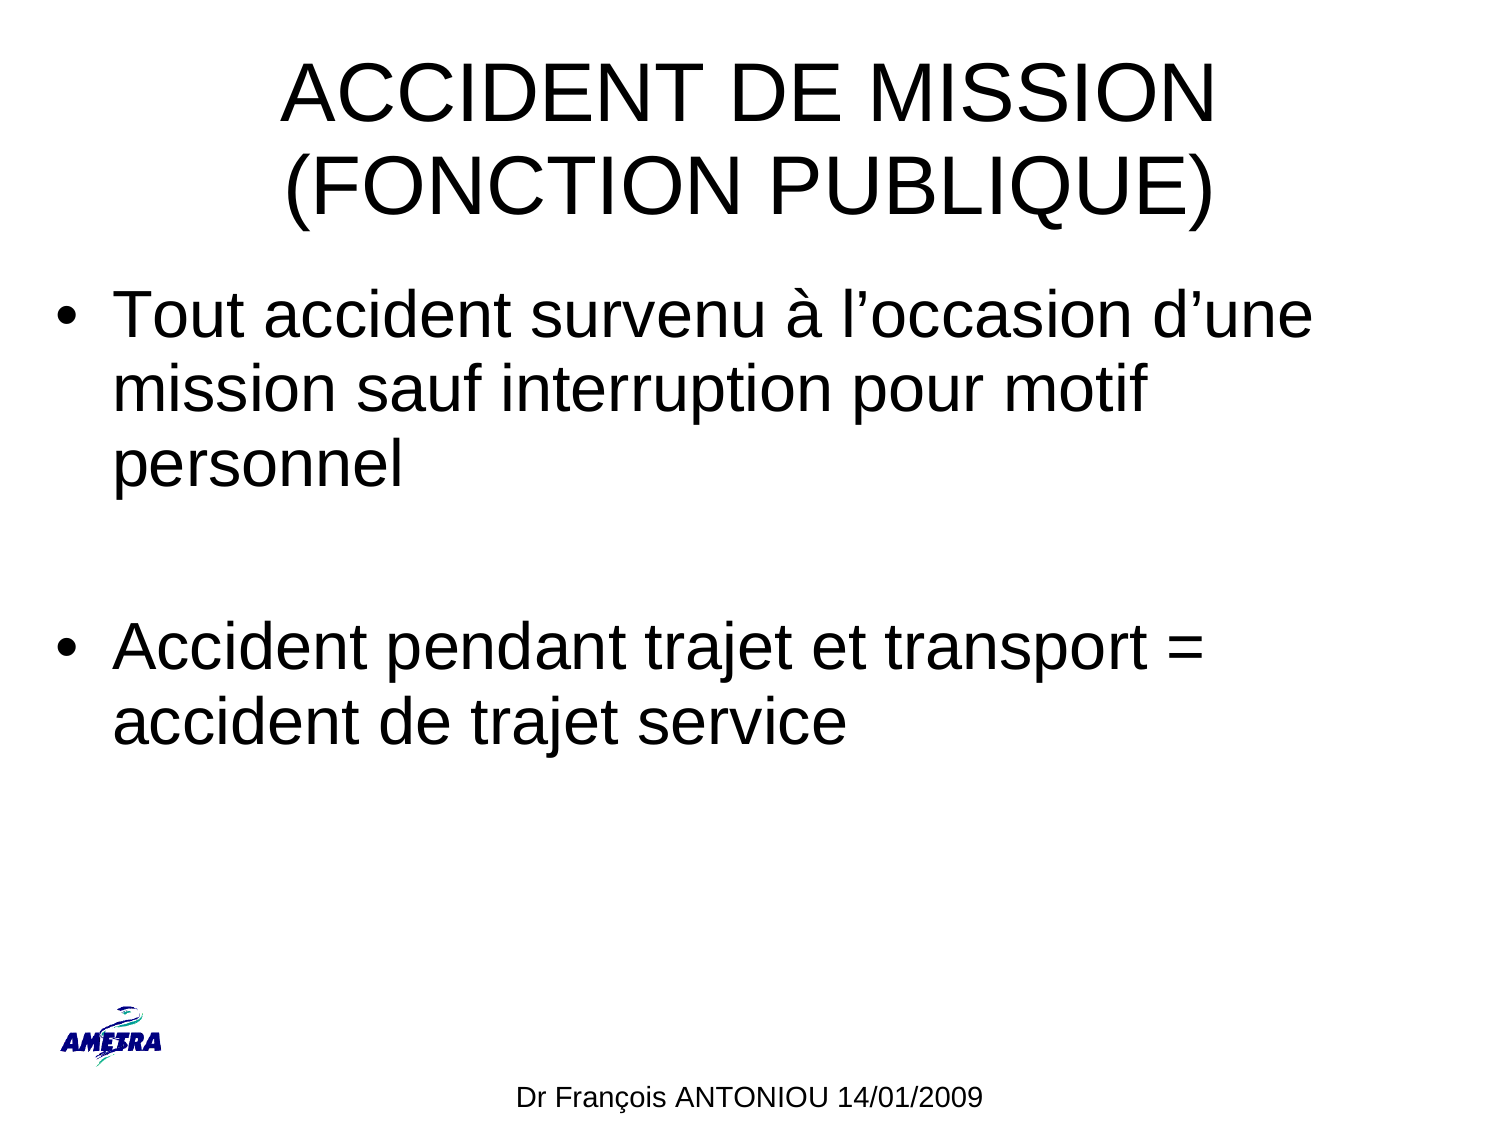

# ACCIDENT DE MISSION (FONCTION PUBLIQUE)
Tout accident survenu à l’occasion d’une mission sauf interruption pour motif personnel
Accident pendant trajet et transport = accident de trajet service
Dr François ANTONIOU 14/01/2009